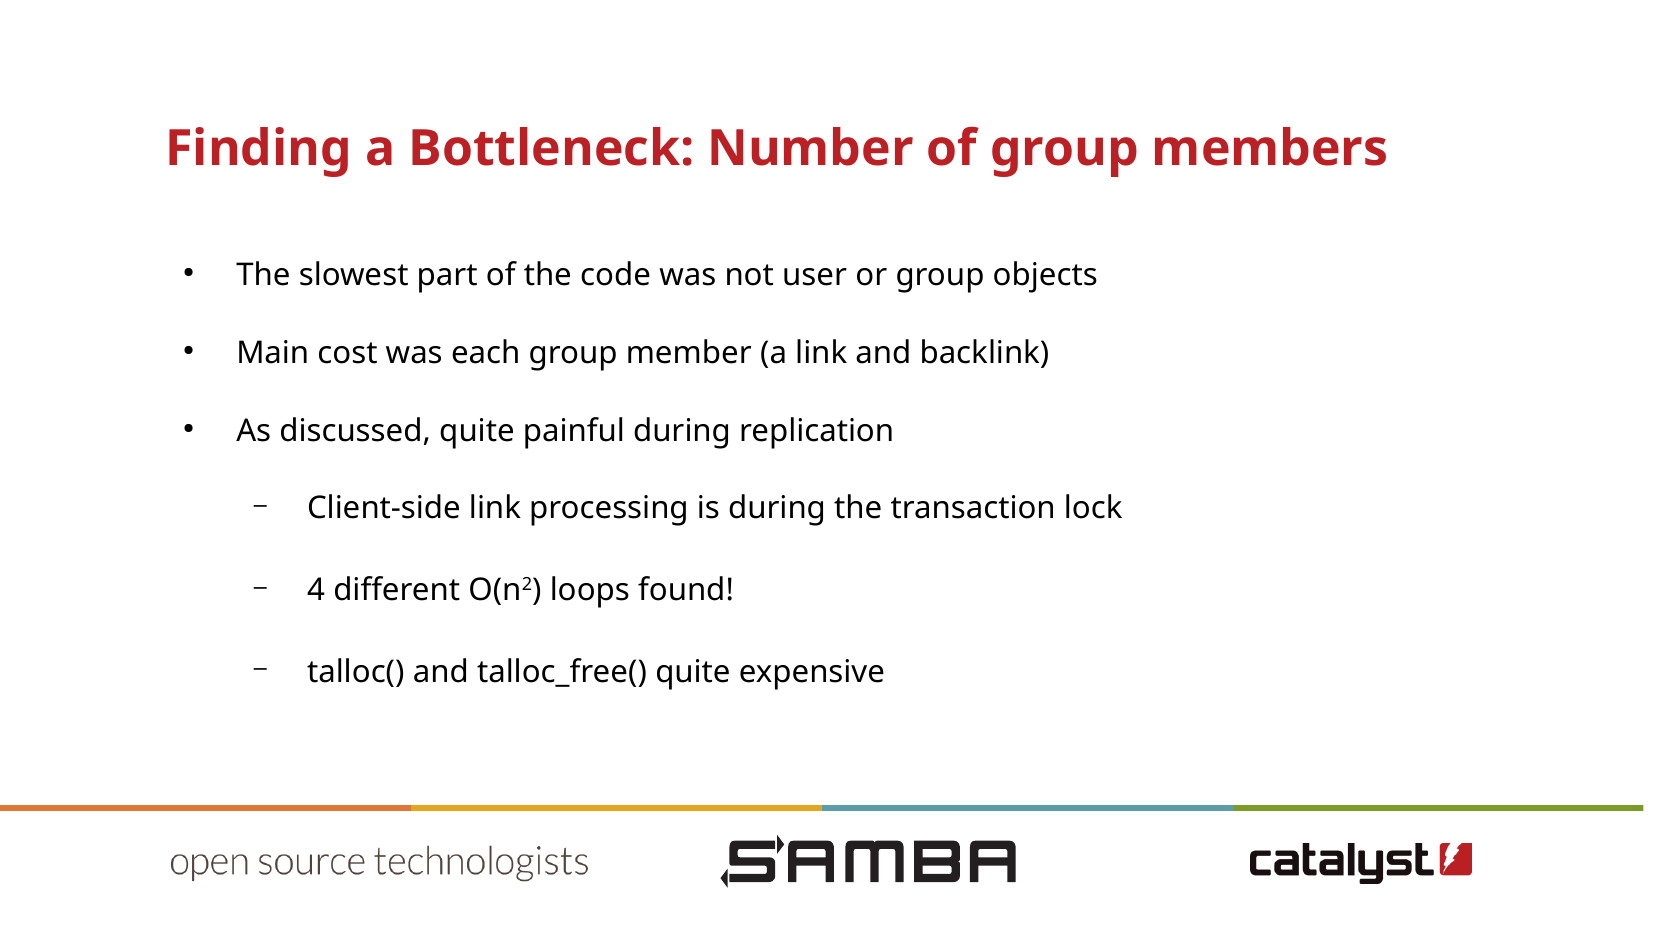

# Finding a Bottleneck: Number of group members
The slowest part of the code was not user or group objects
Main cost was each group member (a link and backlink)
As discussed, quite painful during replication
Client-side link processing is during the transaction lock
4 different O(n2) loops found!
talloc() and talloc_free() quite expensive